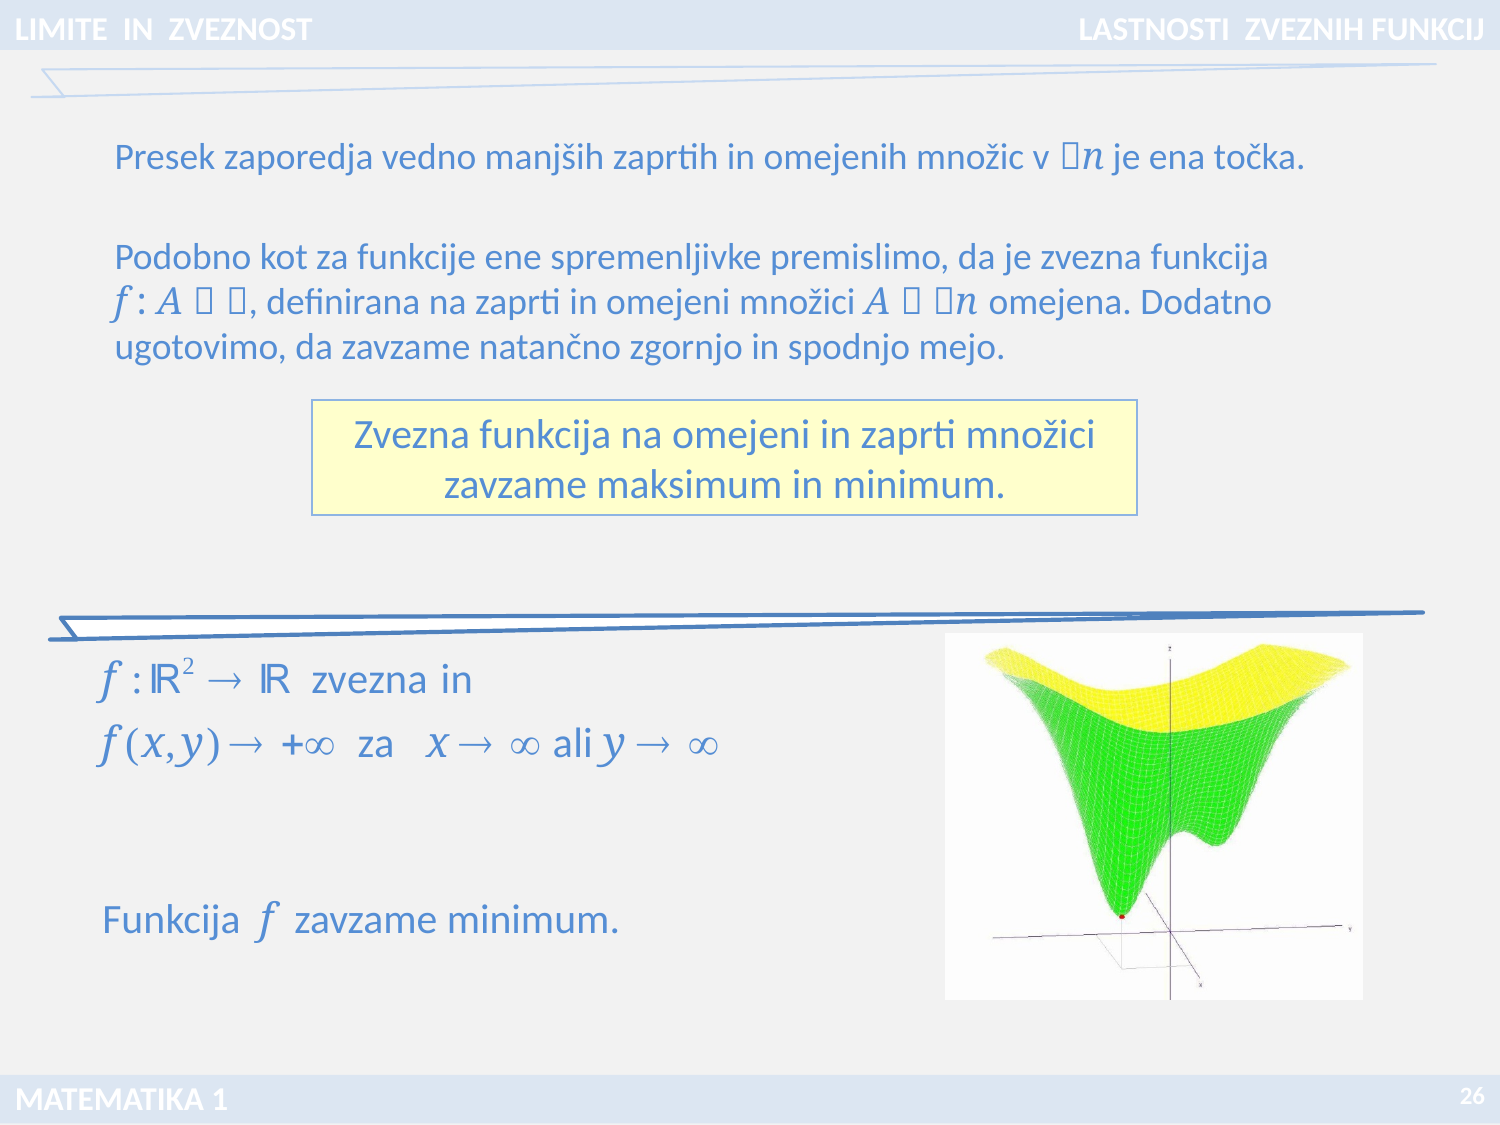

LIMITE IN ZVEZNOST
LASTNOSTI ZVEZNIH FUNKCIJ
Presek zaporedja vedno manjših zaprtih in omejenih množic v n je ena točka.
Podobno kot za funkcije ene spremenljivke premislimo, da je zvezna funkcija f : A  , definirana na zaprti in omejeni množici A  n omejena. Dodatno ugotovimo, da zavzame natančno zgornjo in spodnjo mejo.
Zvezna funkcija na omejeni in zaprti množici zavzame maksimum in minimum.
Funkcija f zavzame minimum.
MATEMATIKA 1